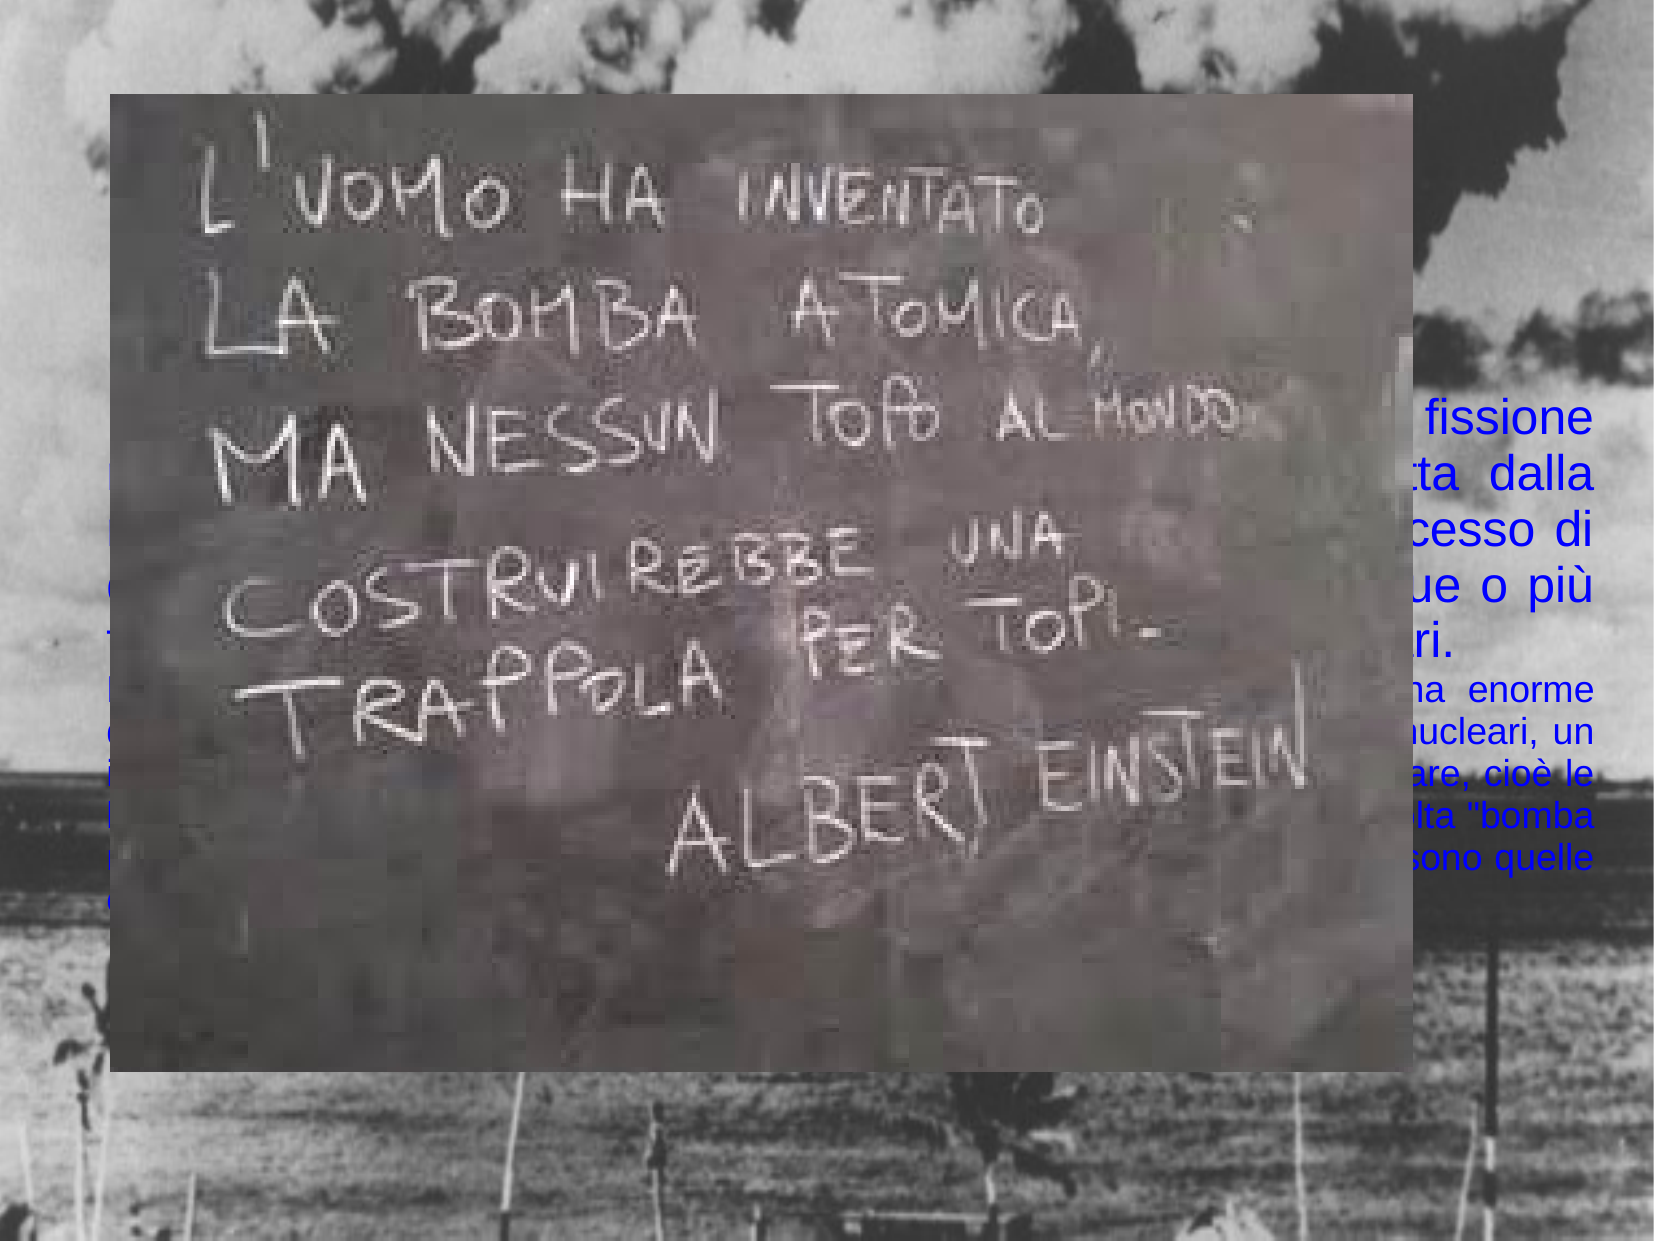

# La bomba atomica
La bomba atomica è il nome comune della bomba a fissione nucleare, un ordigno esplosivo la cui energia è prodotta dalla reazione a catena di fissione nucleare. Si tratta di un processo di divisione del nucleo atomico di un elemento pesante in due o più frammenti, che può avvenire a "cascata" in alcuni isotopi rari.
Nella bomba atomica avviene in modo "incontrollato", liberando quindi una enorme quantità di energia in un tempo brevissimo. Appartiene al gruppo delle armi nucleari, un insieme che include anche le armi basate sull'altro principio di reazione nucleare, cioè le bombe a fusione nucleare. Nell'uso moderno il termine "bomba atomica" (talvolta "bomba nucleare") viene usato anche per indicare armi di quest'ultimo tipo, in quanto sono quelle che formano quasi interamente gli arsenali nucleari di oggi.
Questo è il simbolo internazionale per indicare la presenza di radiazioni. Il simbolo fu ideato a Berkeley presso il "Radiation Laboratory" della "University of California" nel 1946